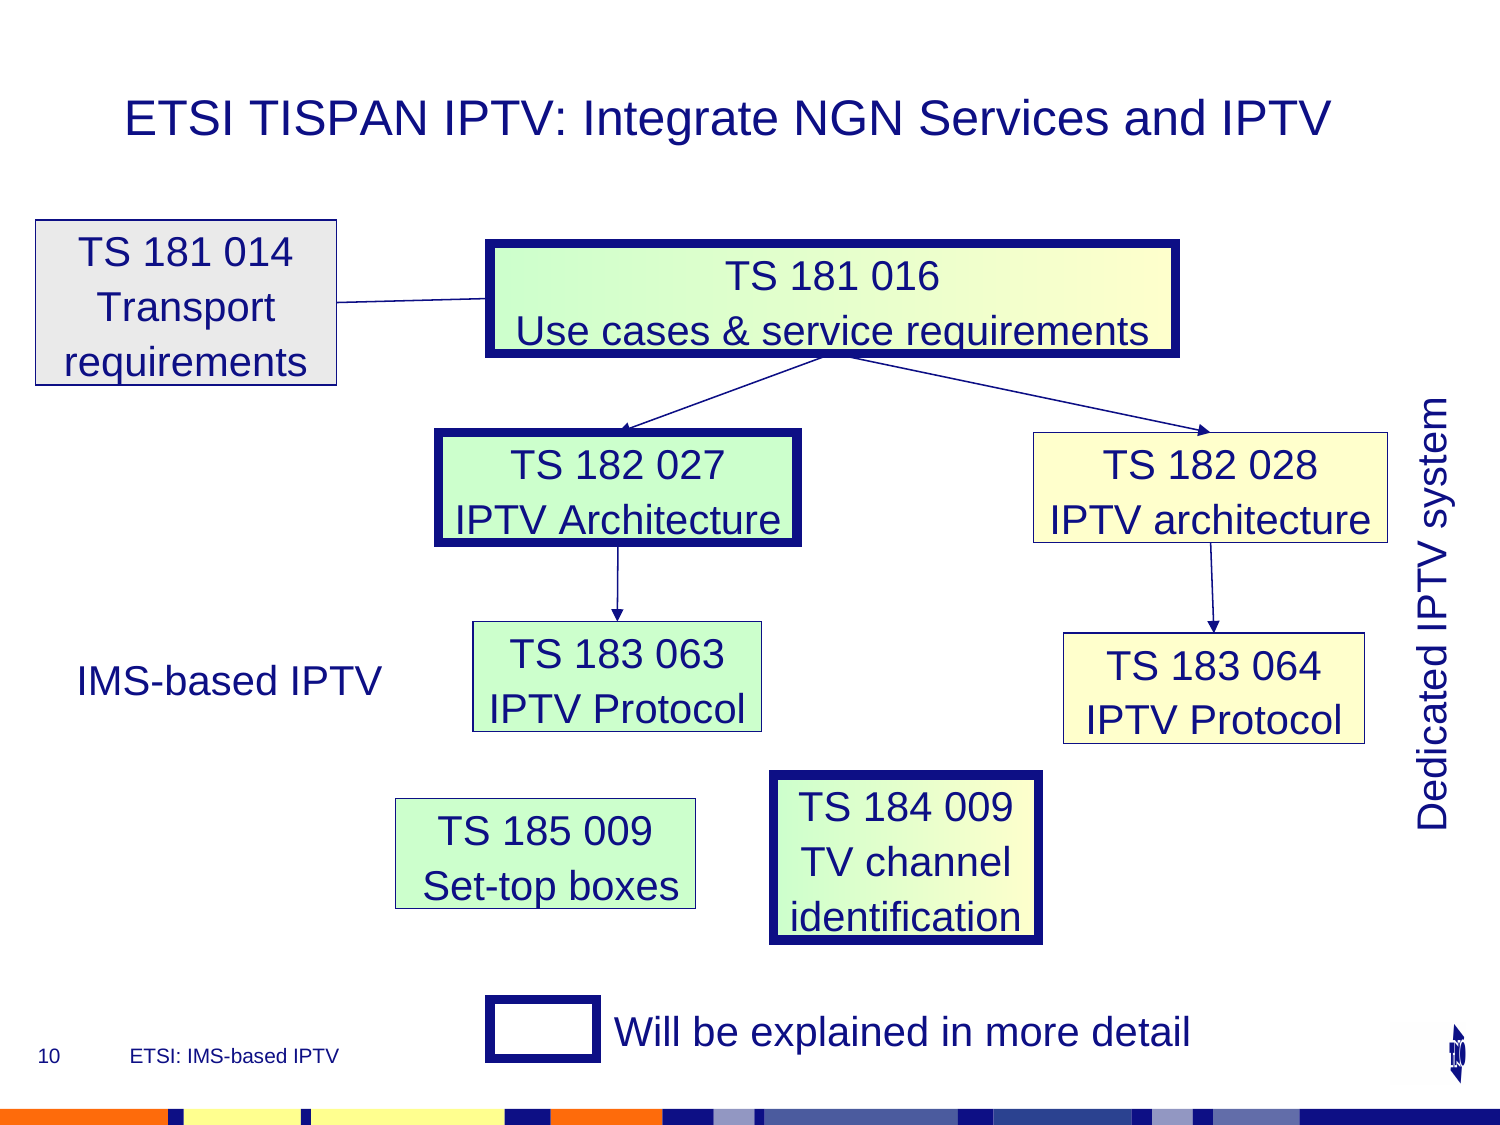

# ETSI TISPAN IPTV: Integrate NGN Services and IPTV
TS 181 014
Transport
requirements
TS 181 016
Use cases & service requirements
TS 182 027
IPTV Architecture
TS 182 028
IPTV architecture
Dedicated IPTV system
TS 183 063
IPTV Protocol
TS 183 064
IPTV Protocol
IMS-based IPTV
TS 184 009
TV channel
identification
TS 185 009
 Set-top boxes
: Will be explained in more detail
10
ETSI: IMS-based IPTV